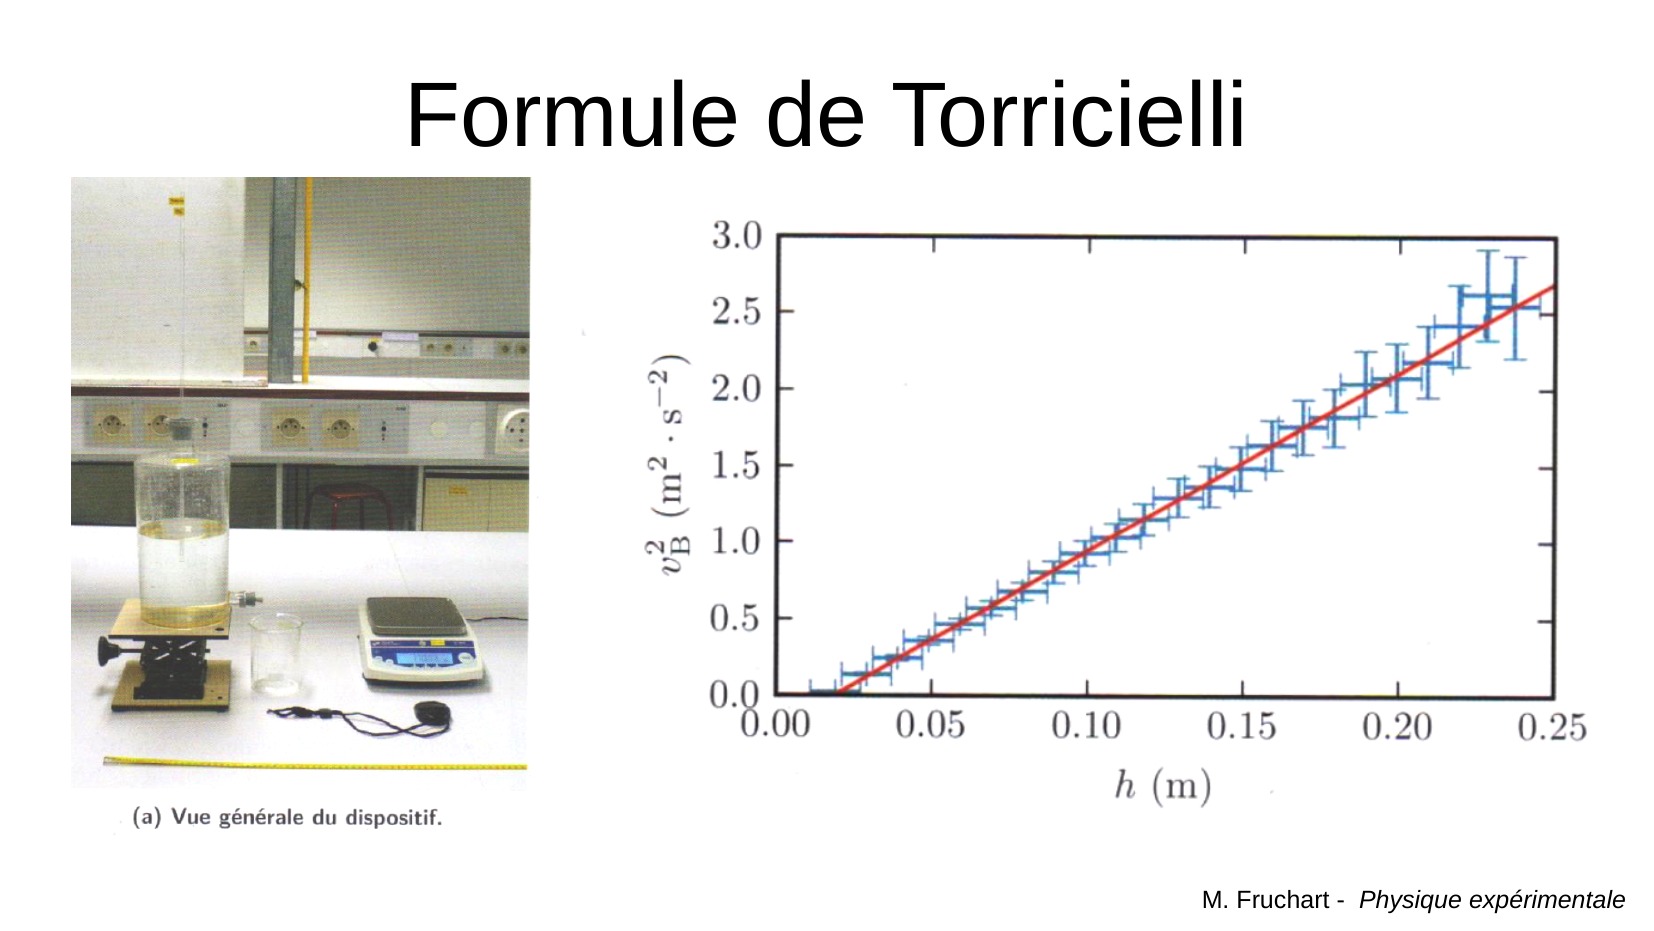

# Formule de Torricielli
M. Fruchart - Physique expérimentale